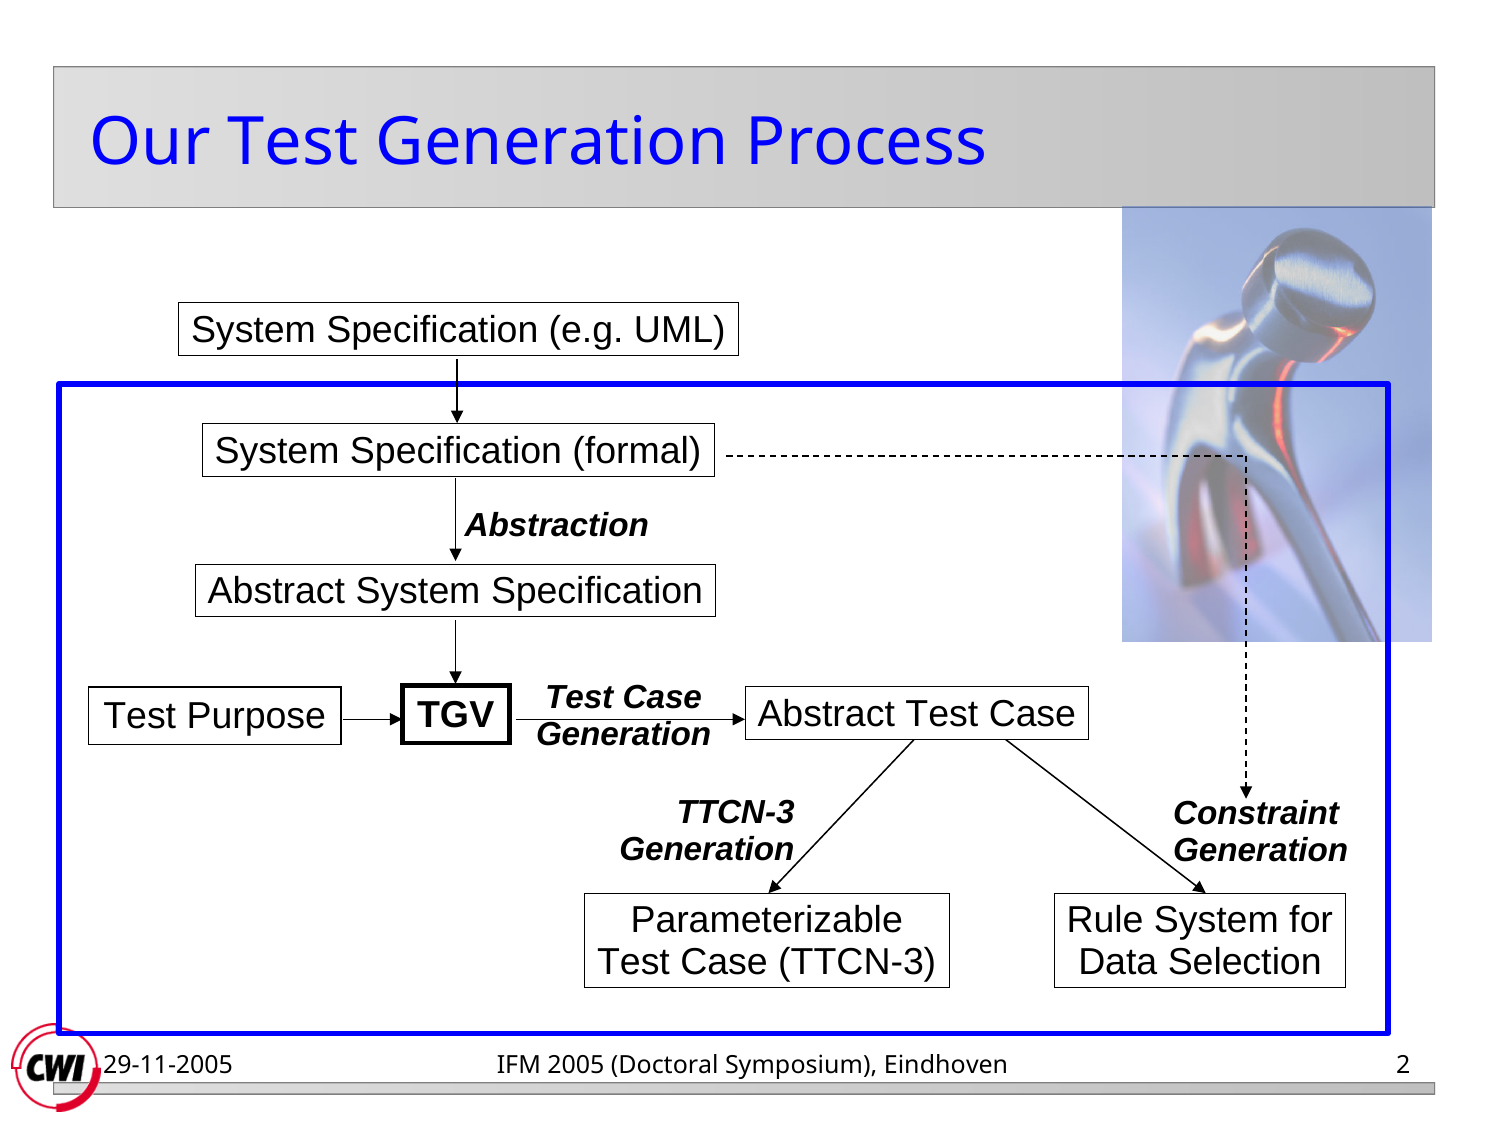

# Our Test Generation Process
System Specification (e.g. UML)
System Specification (formal)
Abstraction
Abstract System Specification
Test Case
Generation
TGV
Abstract Test Case
Test Purpose
TTCN-3
Generation
Constraint
Generation
Parameterizable
Test Case (TTCN-3)
Rule System for
Data Selection
29-11-2005
IFM 2005 (Doctoral Symposium), Eindhoven
2